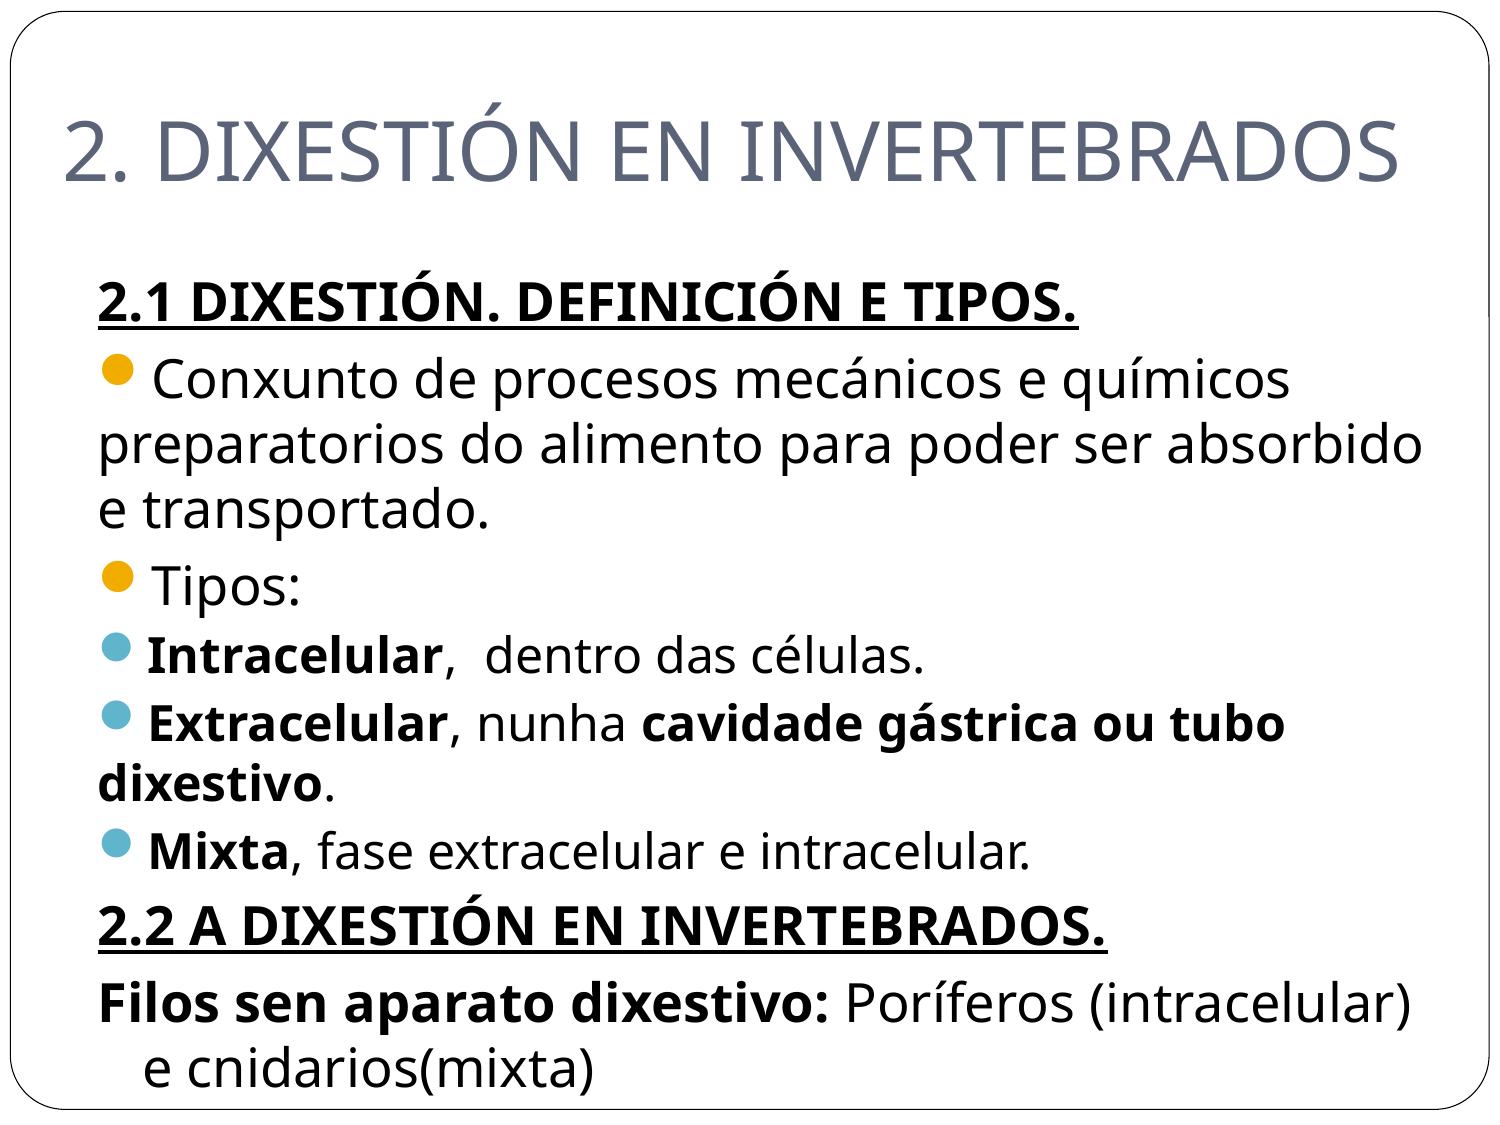

2. DIXESTIÓN EN INVERTEBRADOS
2.1 DIXESTIÓN. DEFINICIÓN E TIPOS.
Conxunto de procesos mecánicos e químicos preparatorios do alimento para poder ser absorbido e transportado.
Tipos:
Intracelular, dentro das células.
Extracelular, nunha cavidade gástrica ou tubo dixestivo.
Mixta, fase extracelular e intracelular.
2.2 A DIXESTIÓN EN INVERTEBRADOS.
Filos sen aparato dixestivo: Poríferos (intracelular) e cnidarios(mixta)